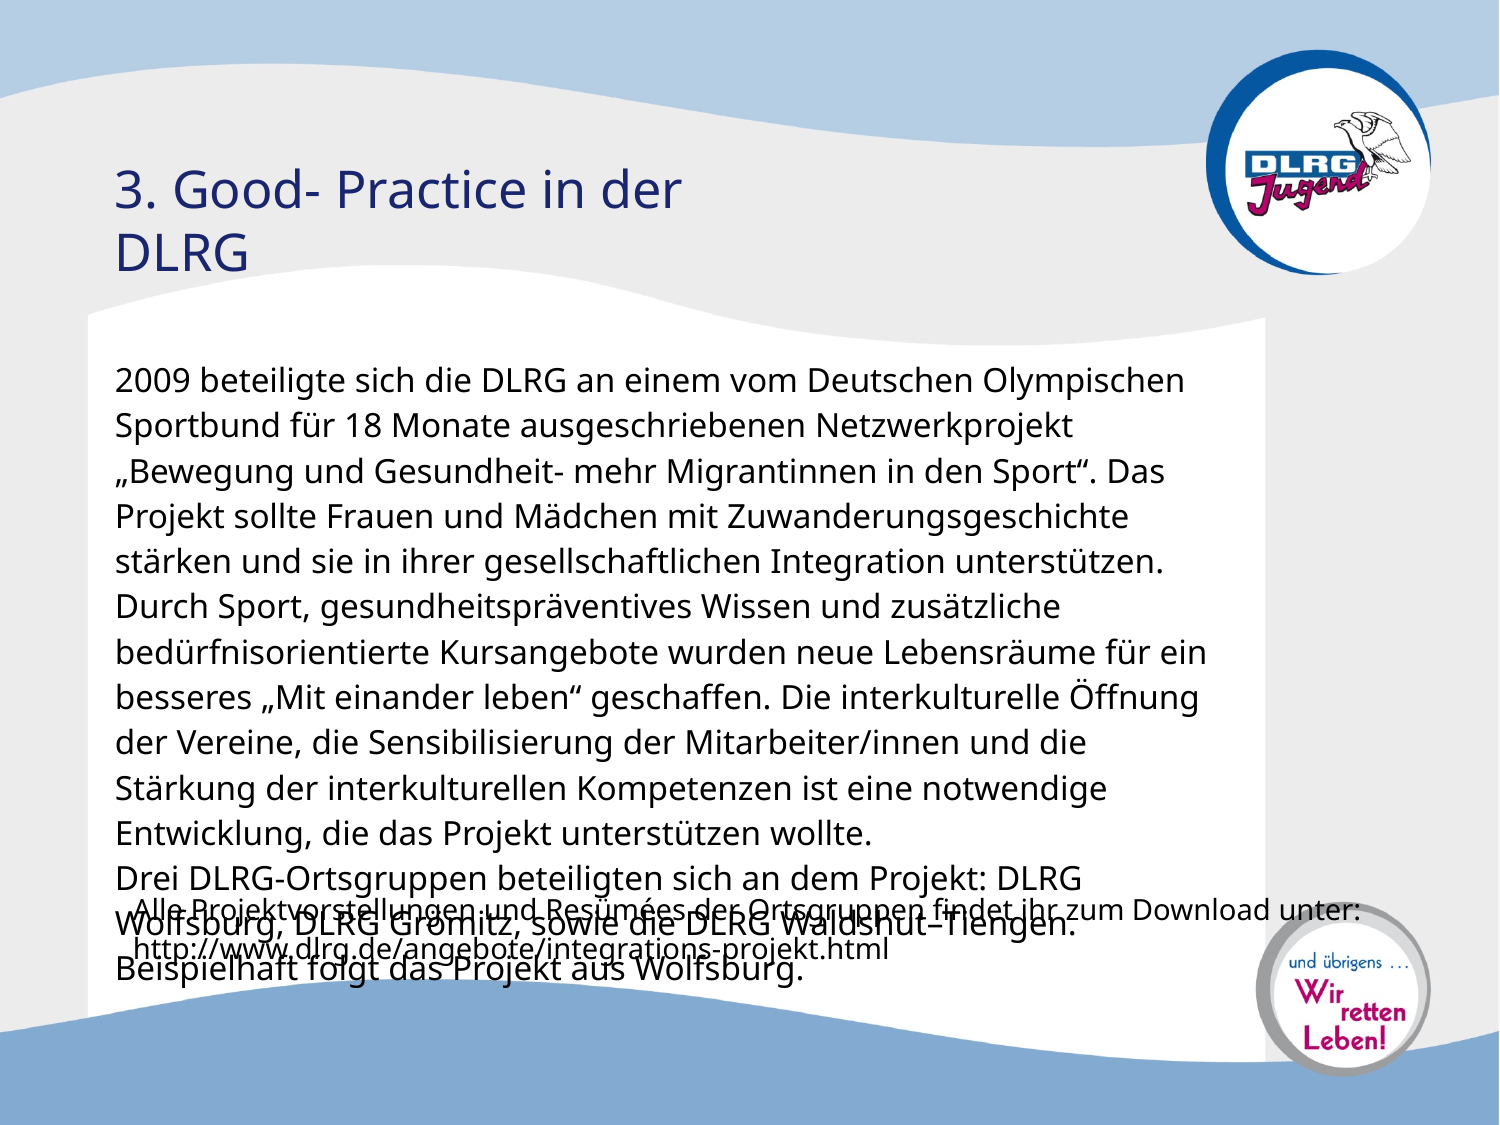

# 3. Good- Practice in der DLRG
2009 beteiligte sich die DLRG an einem vom Deutschen Olympischen Sportbund für 18 Monate ausgeschriebenen Netzwerkprojekt „Bewegung und Gesundheit- mehr Migrantinnen in den Sport“. Das Projekt sollte Frauen und Mädchen mit Zuwanderungsgeschichte stärken und sie in ihrer gesellschaftlichen Integration unterstützen. Durch Sport, gesundheitspräventives Wissen und zusätzliche bedürfnisorientierte Kursangebote wurden neue Lebensräume für ein besseres „Mit einander leben“ geschaffen. Die interkulturelle Öffnung der Vereine, die Sensibilisierung der Mitarbeiter/innen und die Stärkung der interkulturellen Kompetenzen ist eine notwendige Entwicklung, die das Projekt unterstützen wollte.
Drei DLRG-Ortsgruppen beteiligten sich an dem Projekt: DLRG Wolfsburg, DLRG Grömitz, sowie die DLRG Waldshut–Tiengen. Beispielhaft folgt das Projekt aus Wolfsburg.
Alle Projektvorstellungen und Resümées der Ortsgruppen findet ihr zum Download unter: http://www.dlrg.de/angebote/integrations-projekt.html